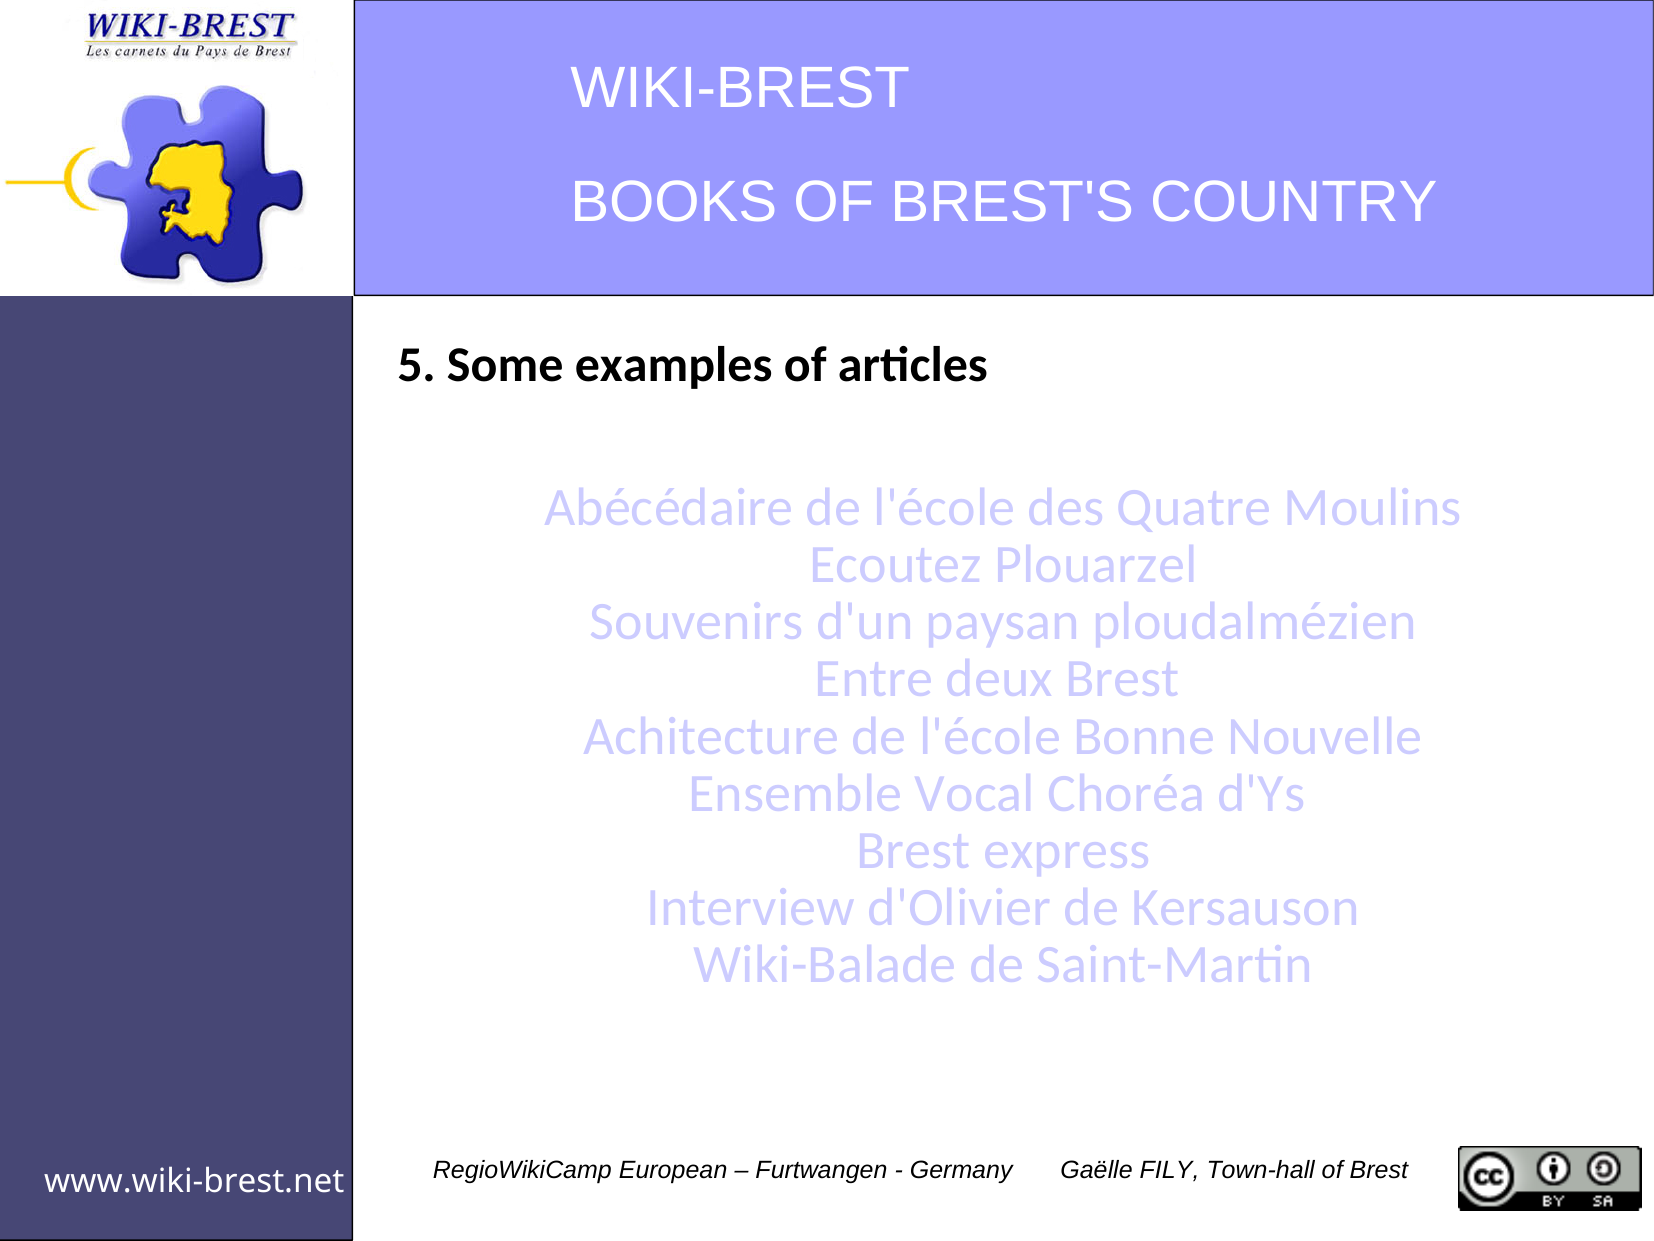

5. Some examples of articles
Abécédaire de l'école des Quatre Moulins
Ecoutez Plouarzel
Souvenirs d'un paysan ploudalmézien
Entre deux Brest
Achitecture de l'école Bonne Nouvelle
Ensemble Vocal Choréa d'Ys
Brest express
Interview d'Olivier de Kersauson
Wiki-Balade de Saint-Martin